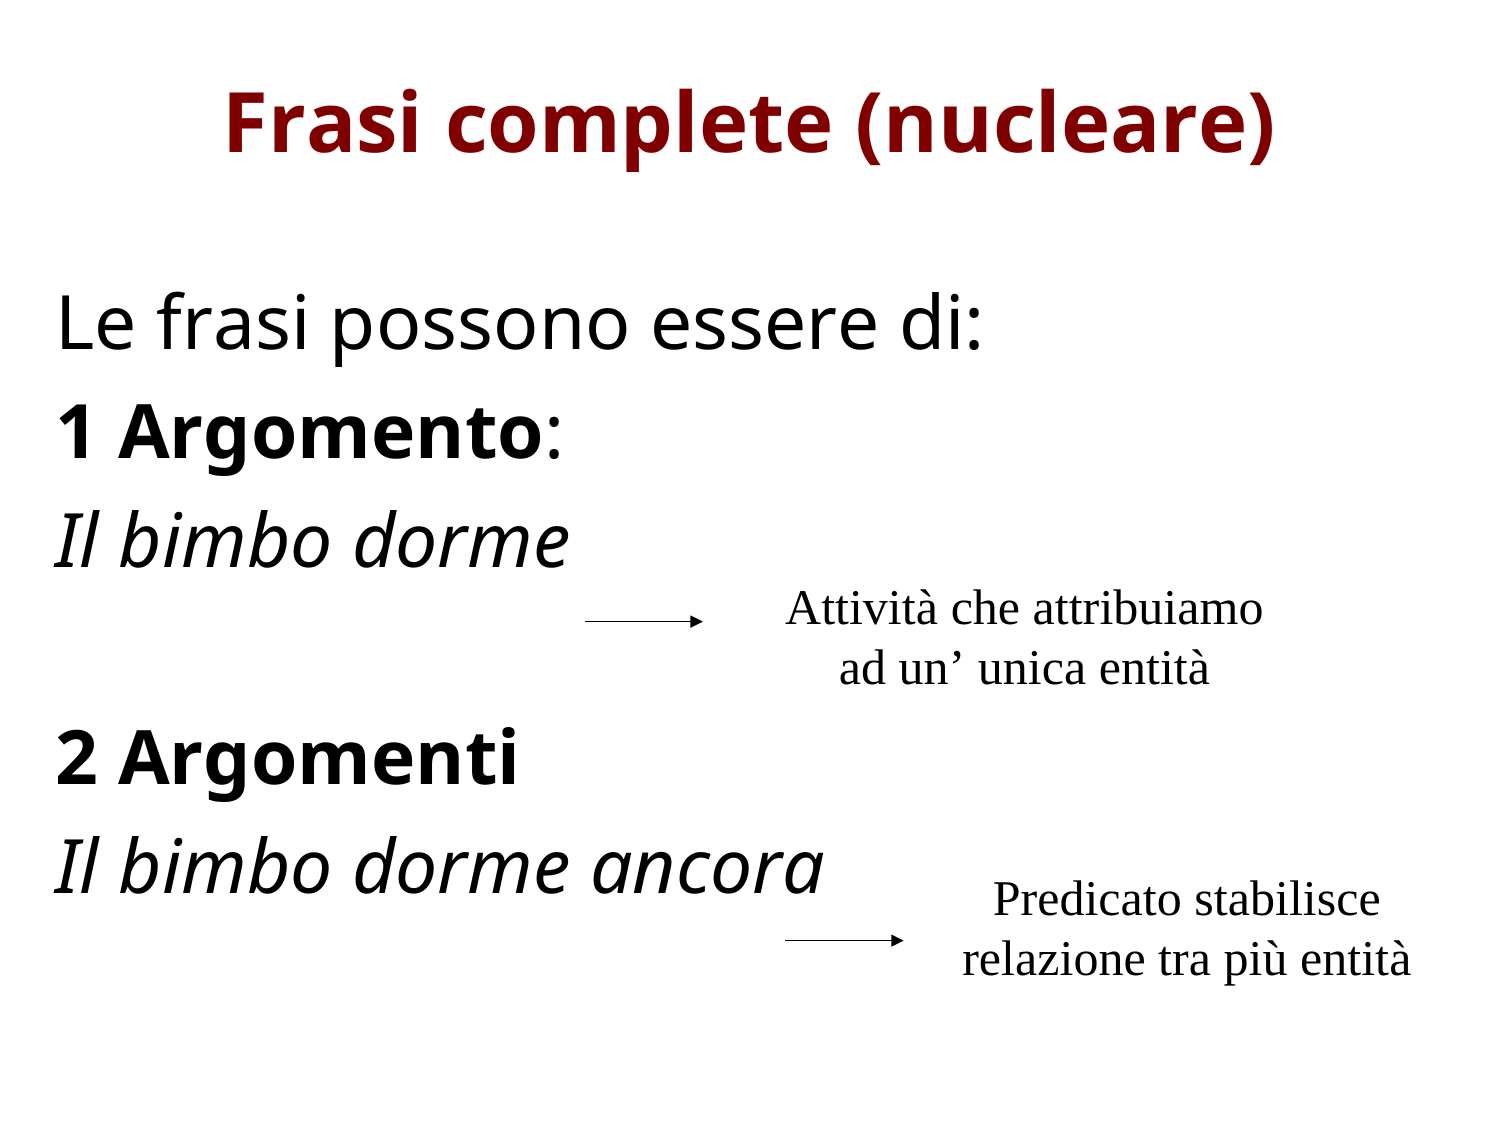

# Frasi complete (nucleare)
Le frasi possono essere di:
1 Argomento:
Il bimbo dorme
2 Argomenti
Il bimbo dorme ancora
Attività che attribuiamo ad un’ unica entità
Predicato stabilisce relazione tra più entità